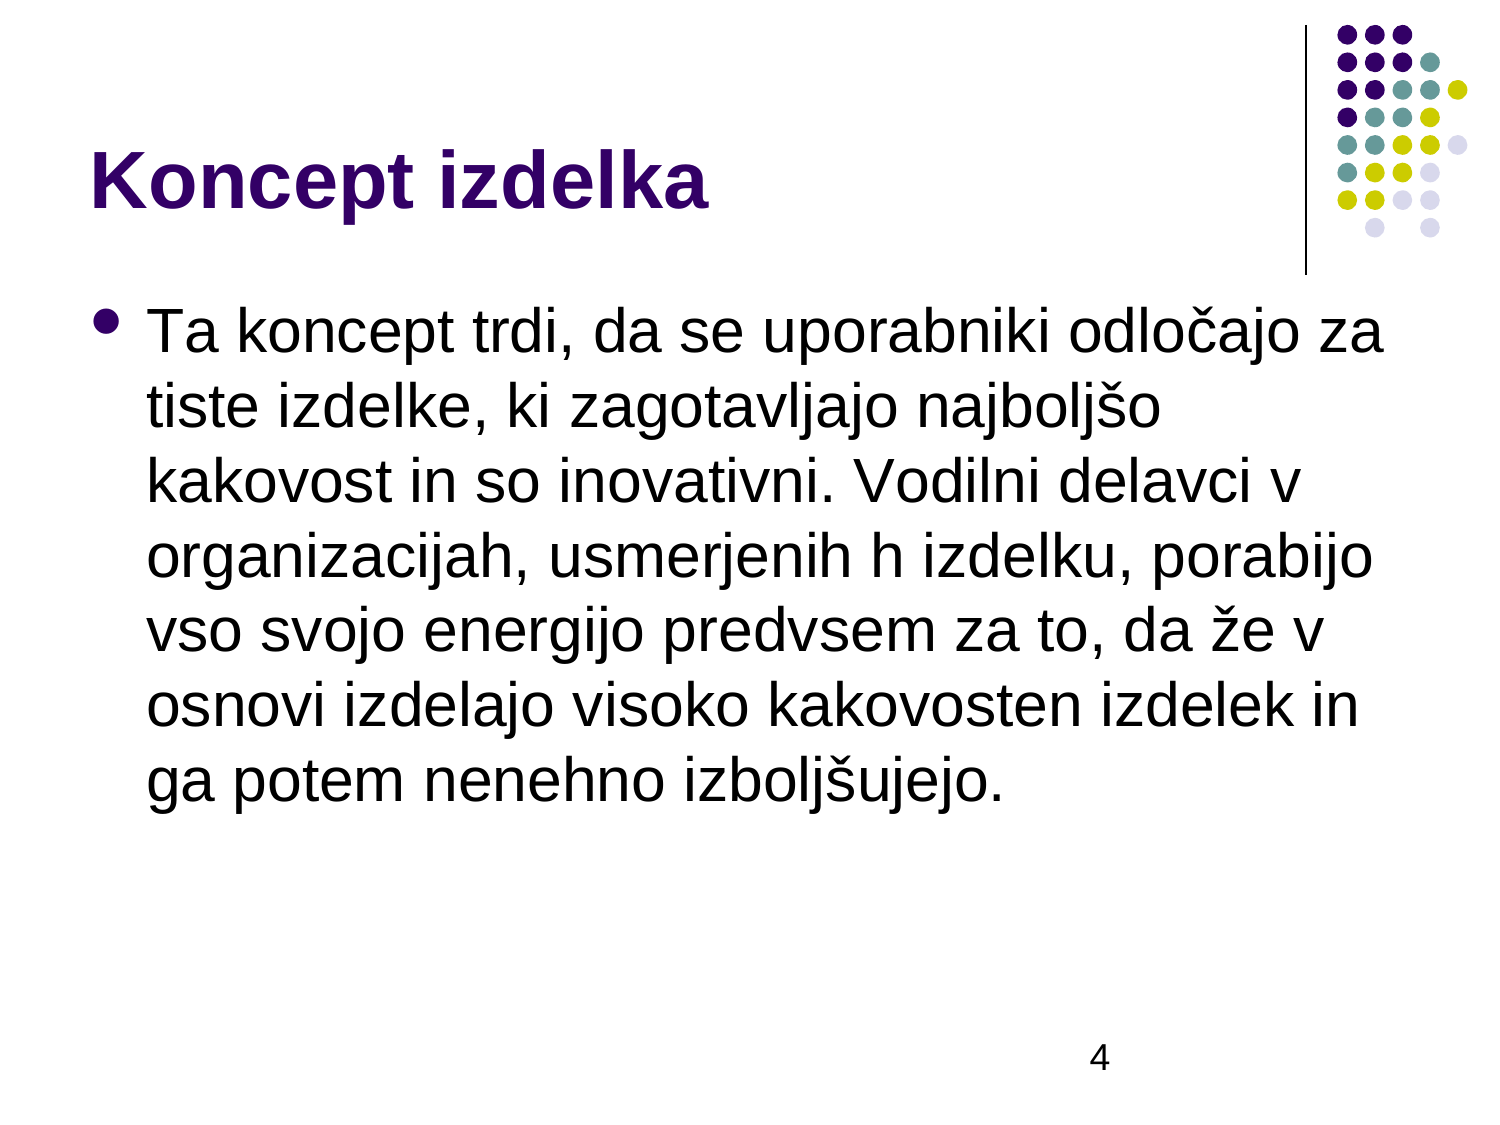

# Koncept izdelka
Ta koncept trdi, da se uporabniki odločajo za tiste izdelke, ki zagotavljajo najboljšo kakovost in so inovativni. Vodilni delavci v organizacijah, usmerjenih h izdelku, porabijo vso svojo energijo predvsem za to, da že v osnovi izdelajo visoko kakovosten izdelek in ga potem nenehno izboljšujejo.
4